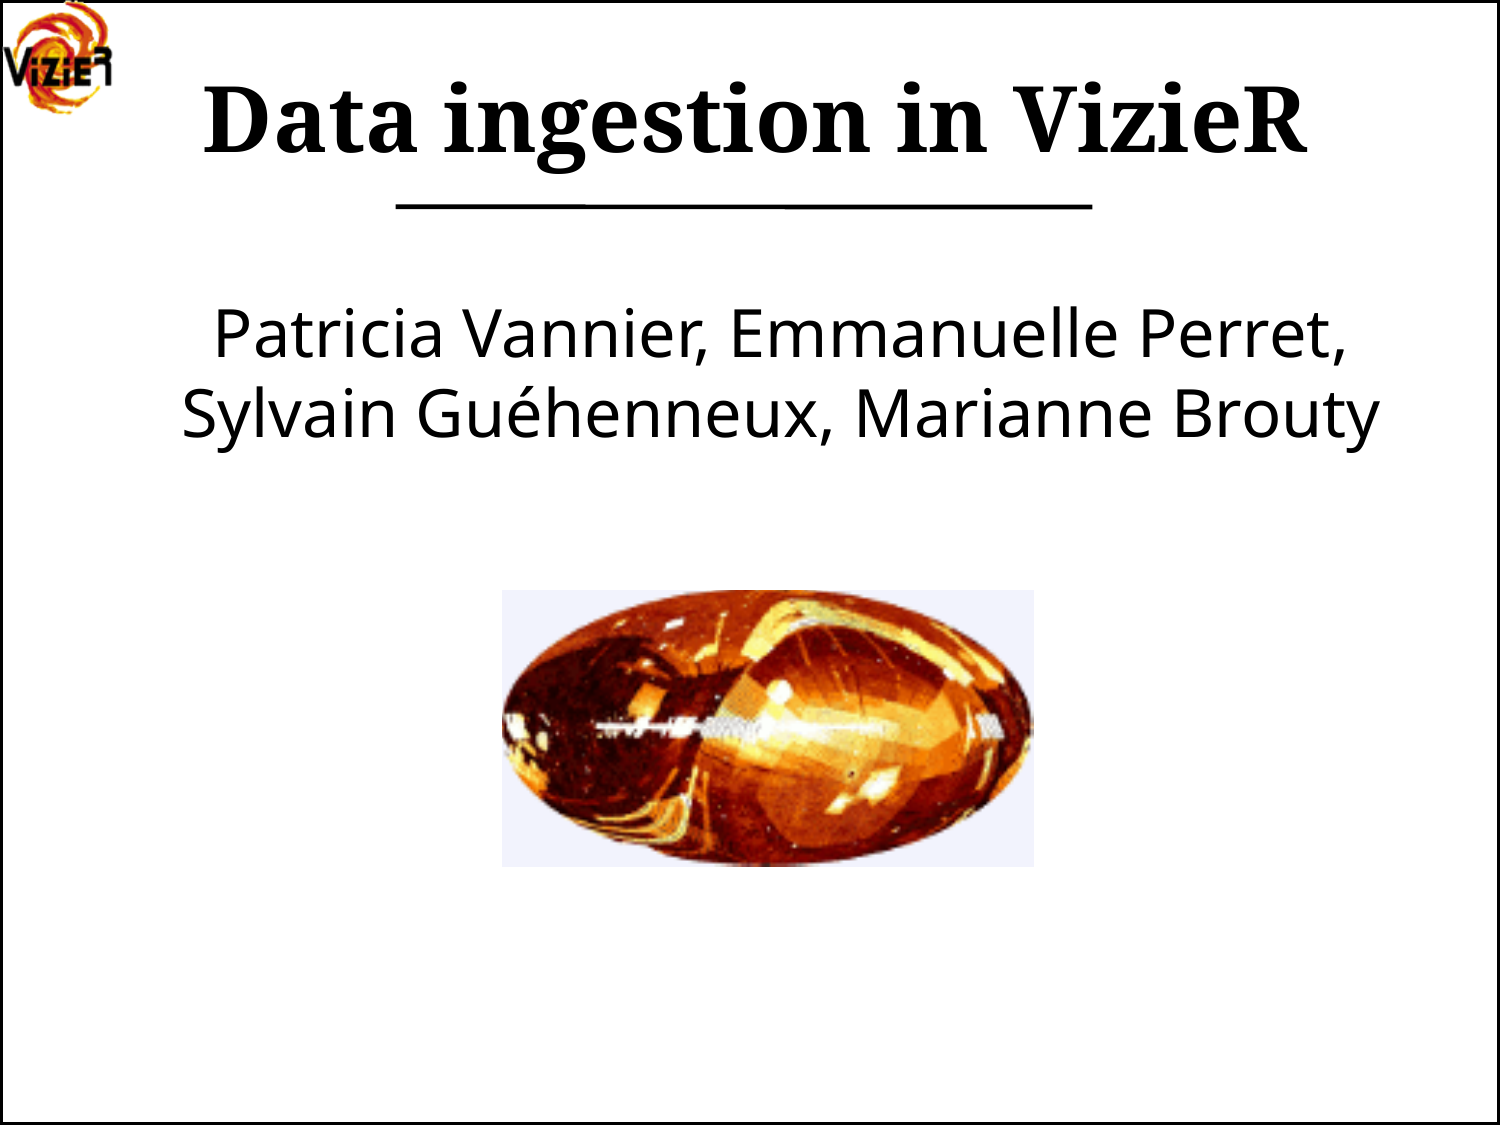

# Data ingestion in VizieR
Patricia Vannier, Emmanuelle Perret, Sylvain Guéhenneux, Marianne Brouty